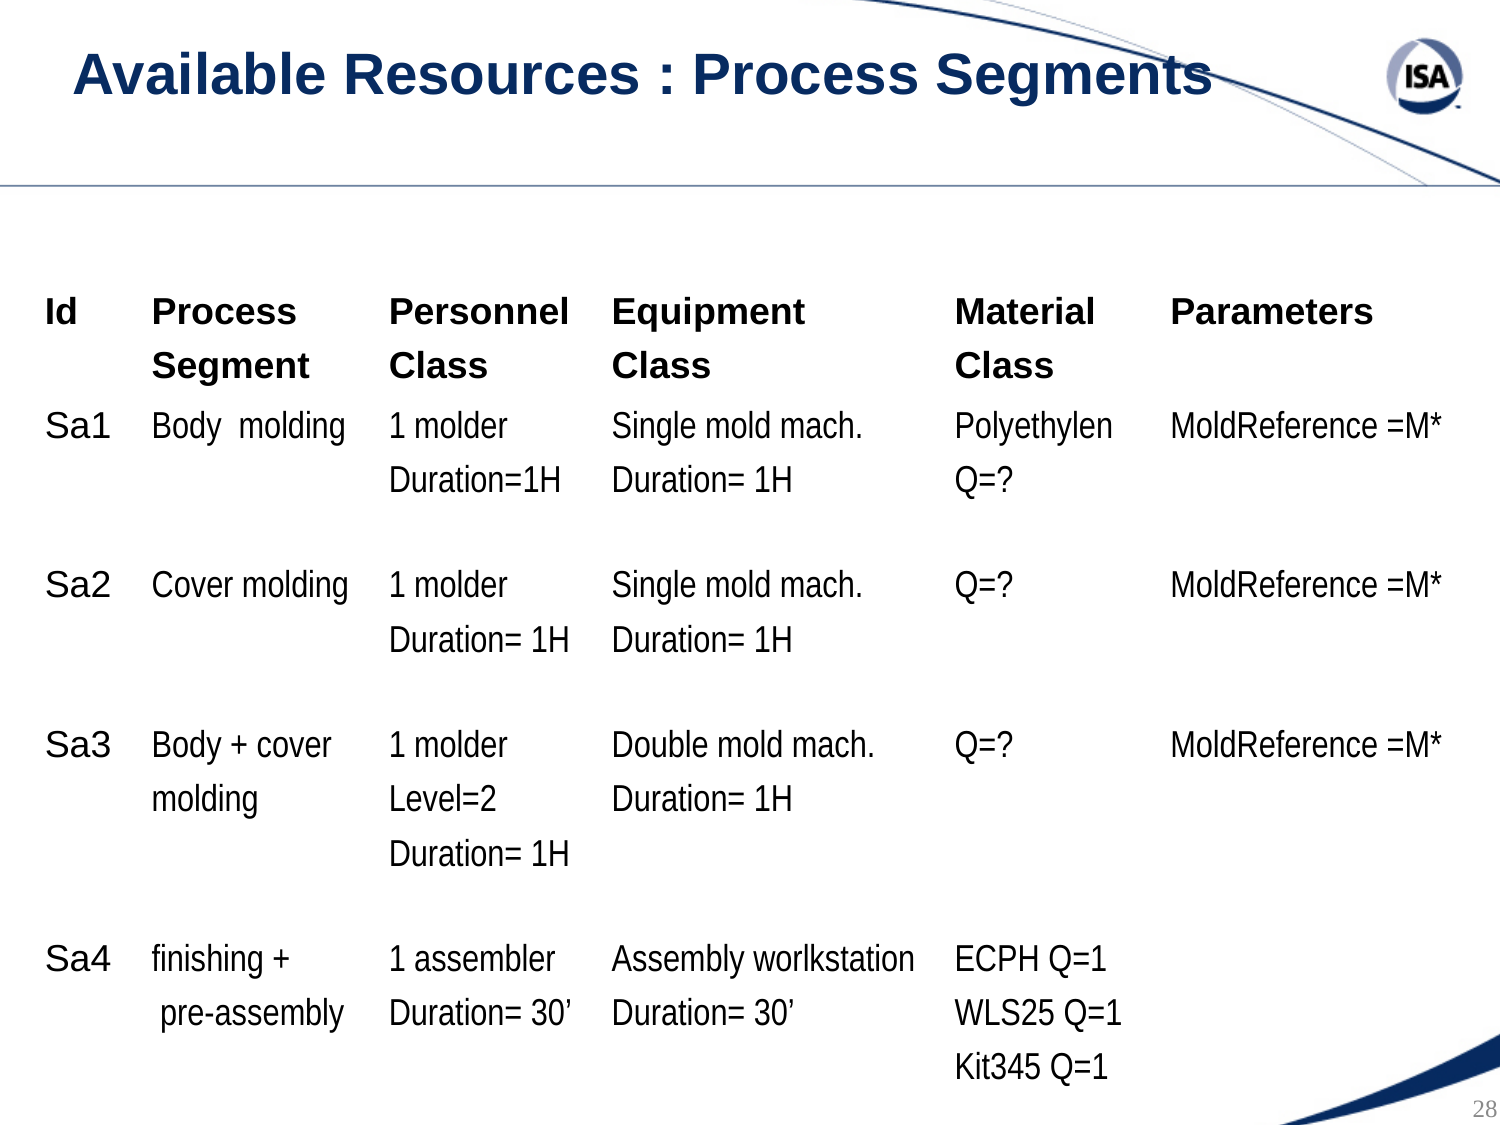

# Available Resources : Process Segments
| Id | Process Segment | Personnel Class | Equipment Class | Material Class | Parameters |
| --- | --- | --- | --- | --- | --- |
| Sa1 | Body molding | 1 molder Duration=1H | Single mold mach. Duration= 1H | Polyethylen Q=? | MoldReference =M\* |
| Sa2 | Cover molding | 1 molder Duration= 1H | Single mold mach. Duration= 1H | Q=? | MoldReference =M\* |
| Sa3 | Body + cover molding | 1 molder Level=2 Duration= 1H | Double mold mach. Duration= 1H | Q=? | MoldReference =M\* |
| Sa4 | finishing + pre-assembly | 1 assembler Duration= 30’ | Assembly worlkstation Duration= 30’ | ECPH Q=1 WLS25 Q=1 Kit345 Q=1 | |